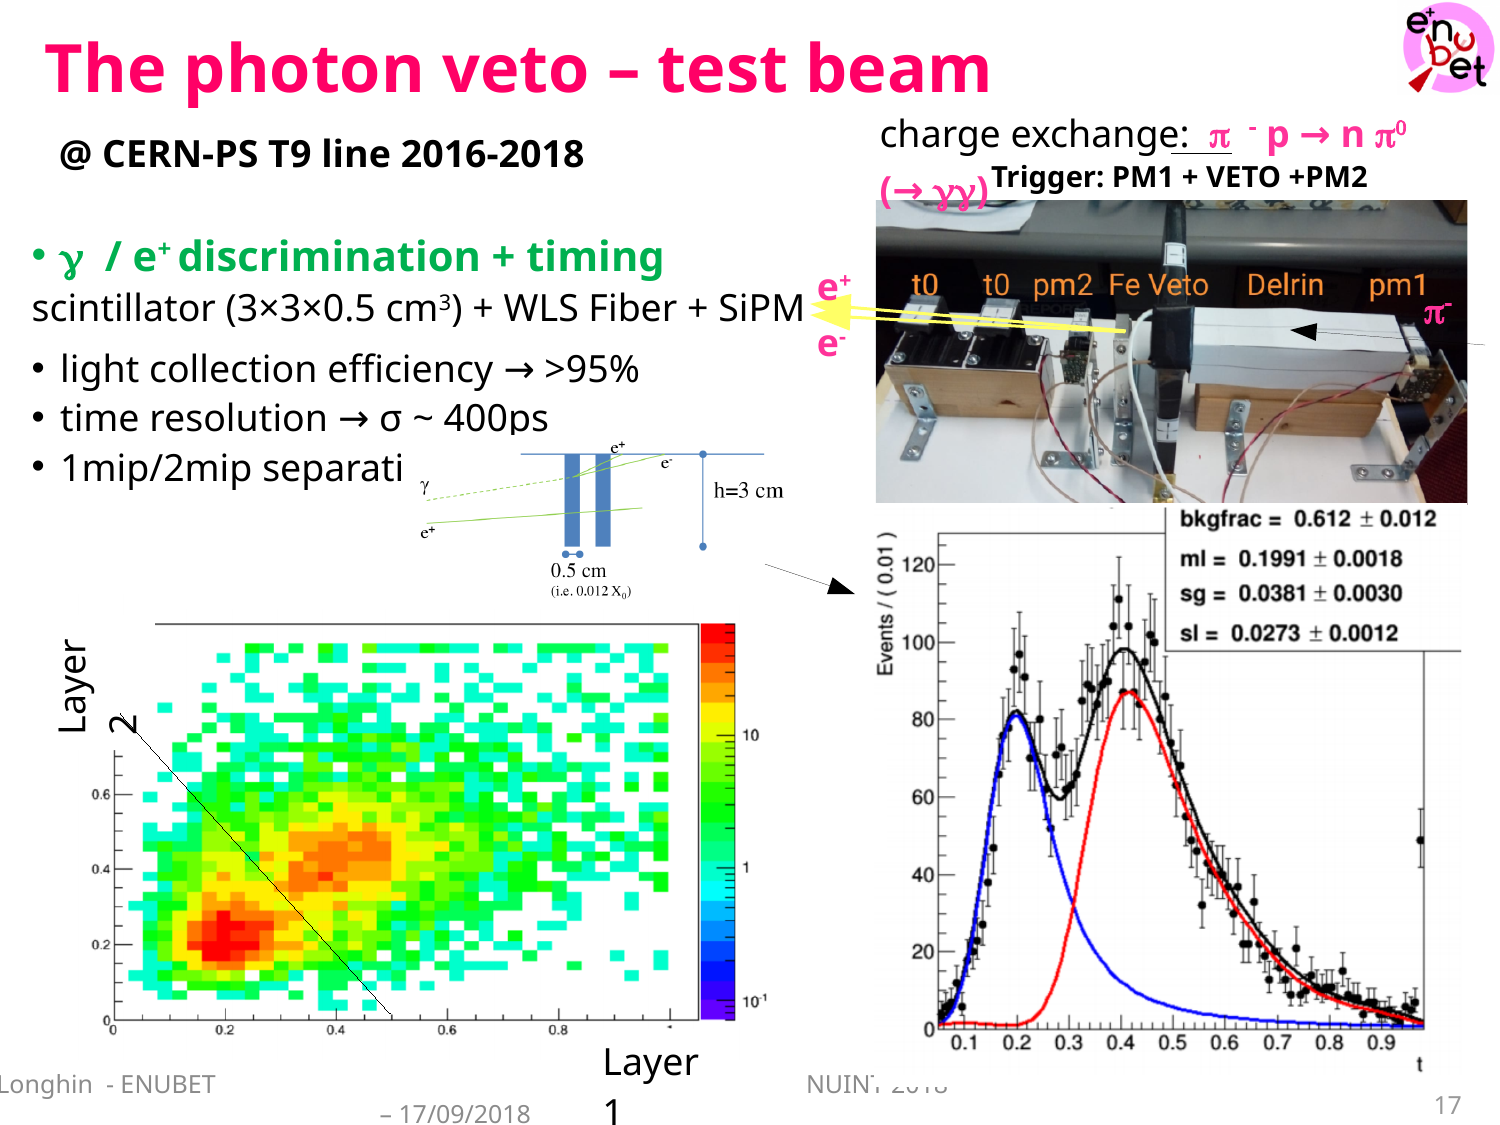

The photon veto – test beam
charge exchange: p - p → n p0 (→ gg)
@ CERN-PS T9 line 2016-2018
Trigger: PM1 + VETO +PM2
g / e+ discrimination + timing
scintillator (3×3×0.5 cm3) + WLS Fiber + SiPM
light collection efficiency → >95%
time resolution → σ ~ 400ps
1mip/2mip separation
e+e-
p-
Layer 2
Layer 1